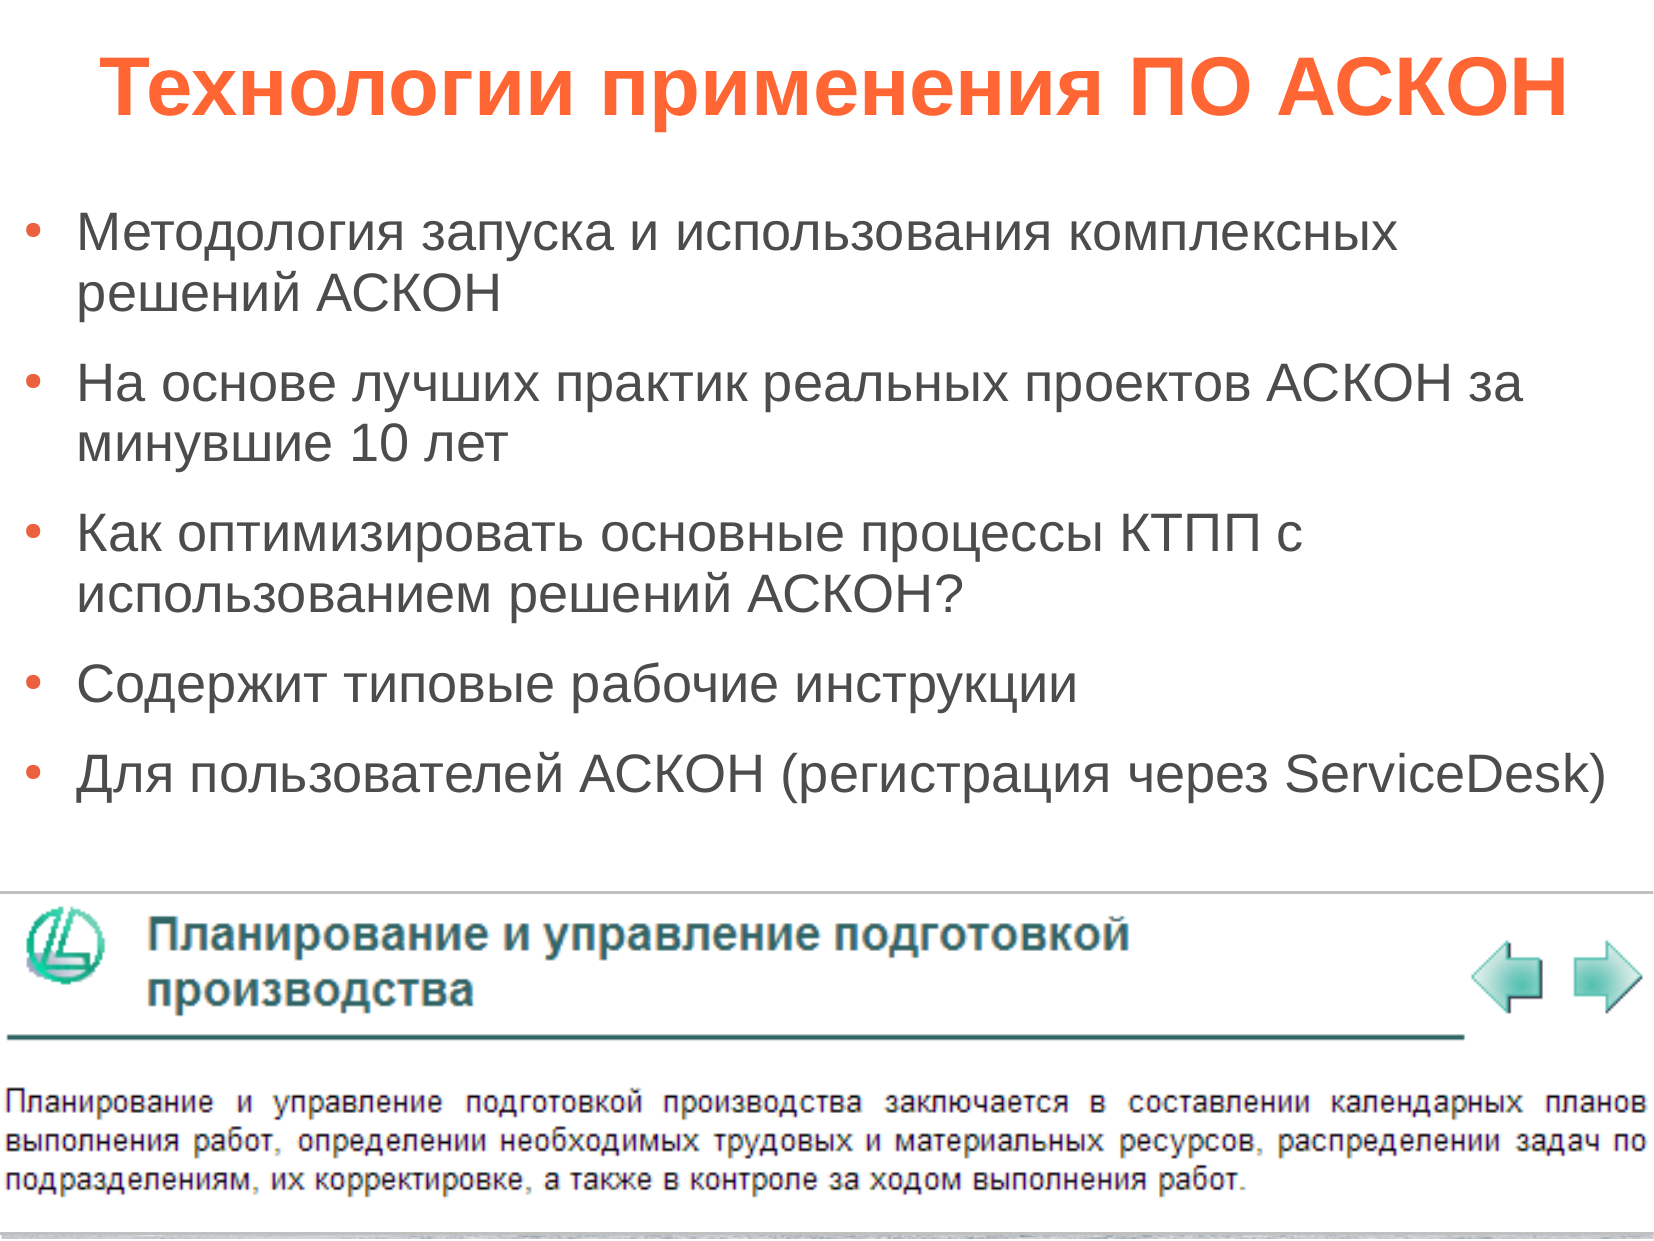

# Технологии применения ПО АСКОН
Методология запуска и использования комплексных решений АСКОН
На основе лучших практик реальных проектов АСКОН за минувшие 10 лет
Как оптимизировать основные процессы КТПП с использованием решений АСКОН?
Содержит типовые рабочие инструкции
Для пользователей АСКОН (регистрация через ServiceDesk)